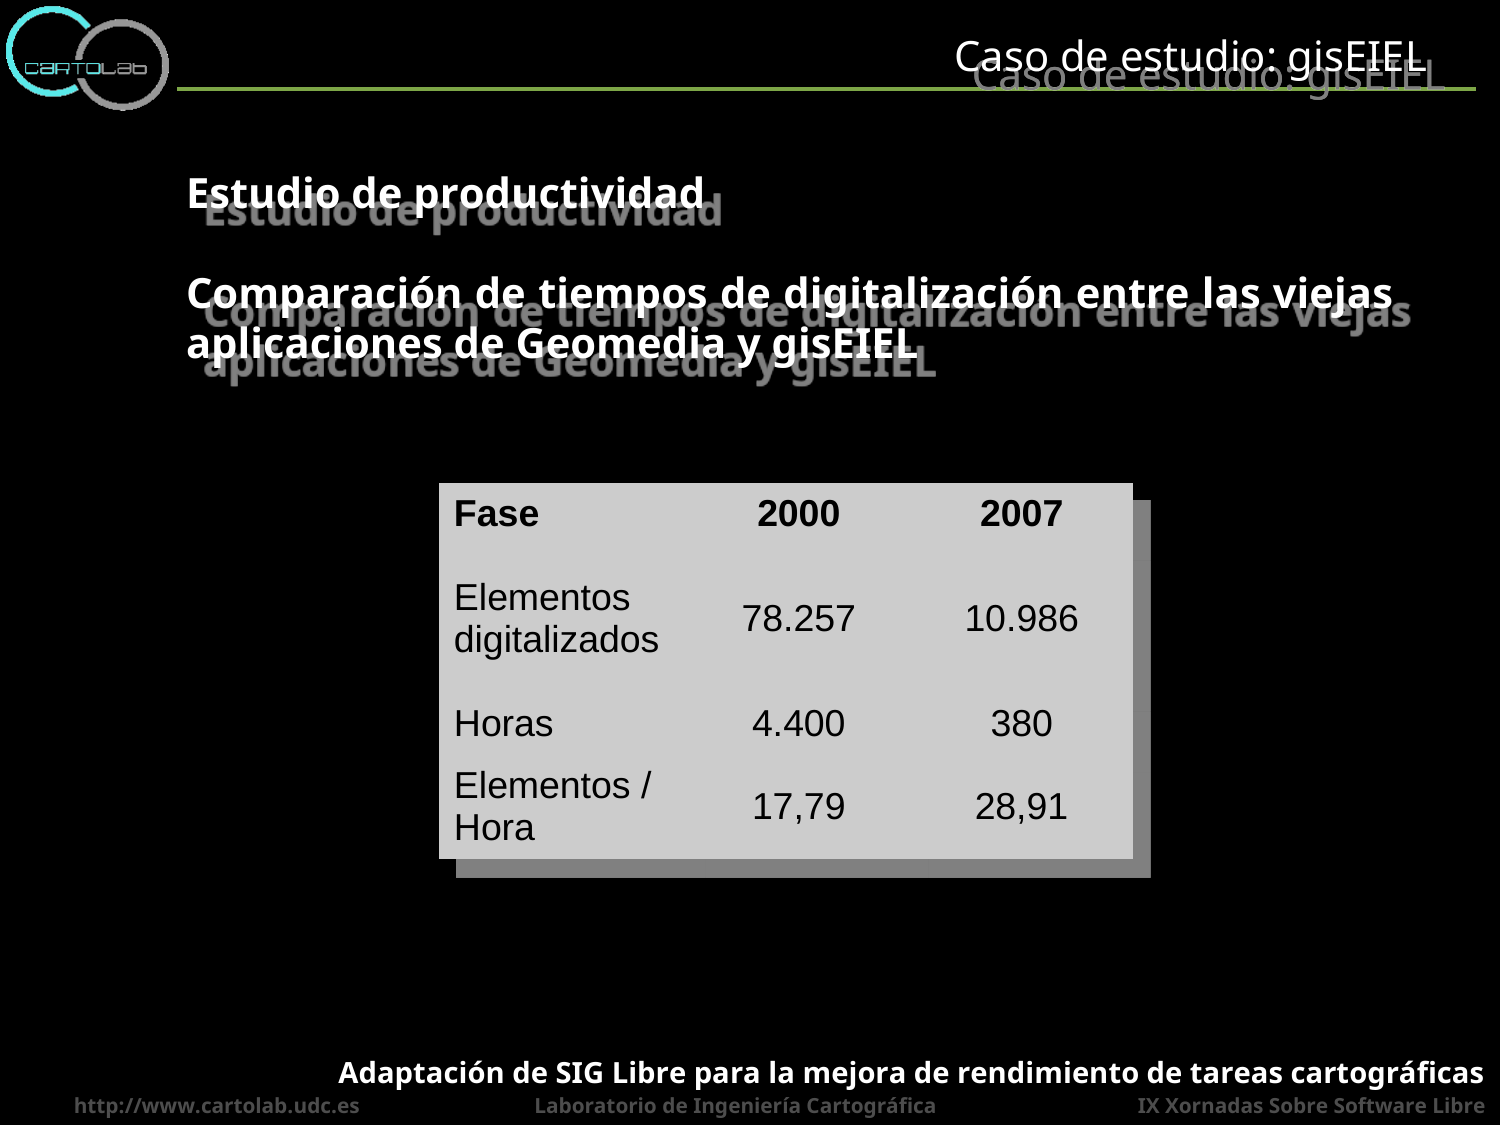

Caso de estudio: gisEIEL
Estudio de productividad
Comparación de tiempos de digitalización entre las viejas aplicaciones de Geomedia y gisEIEL
| Fase | 2000 | 2007 |
| --- | --- | --- |
| Elementos digitalizados | 78.257 | 10.986 |
| Horas | 4.400 | 380 |
| Elementos / Hora | 17,79 | 28,91 |